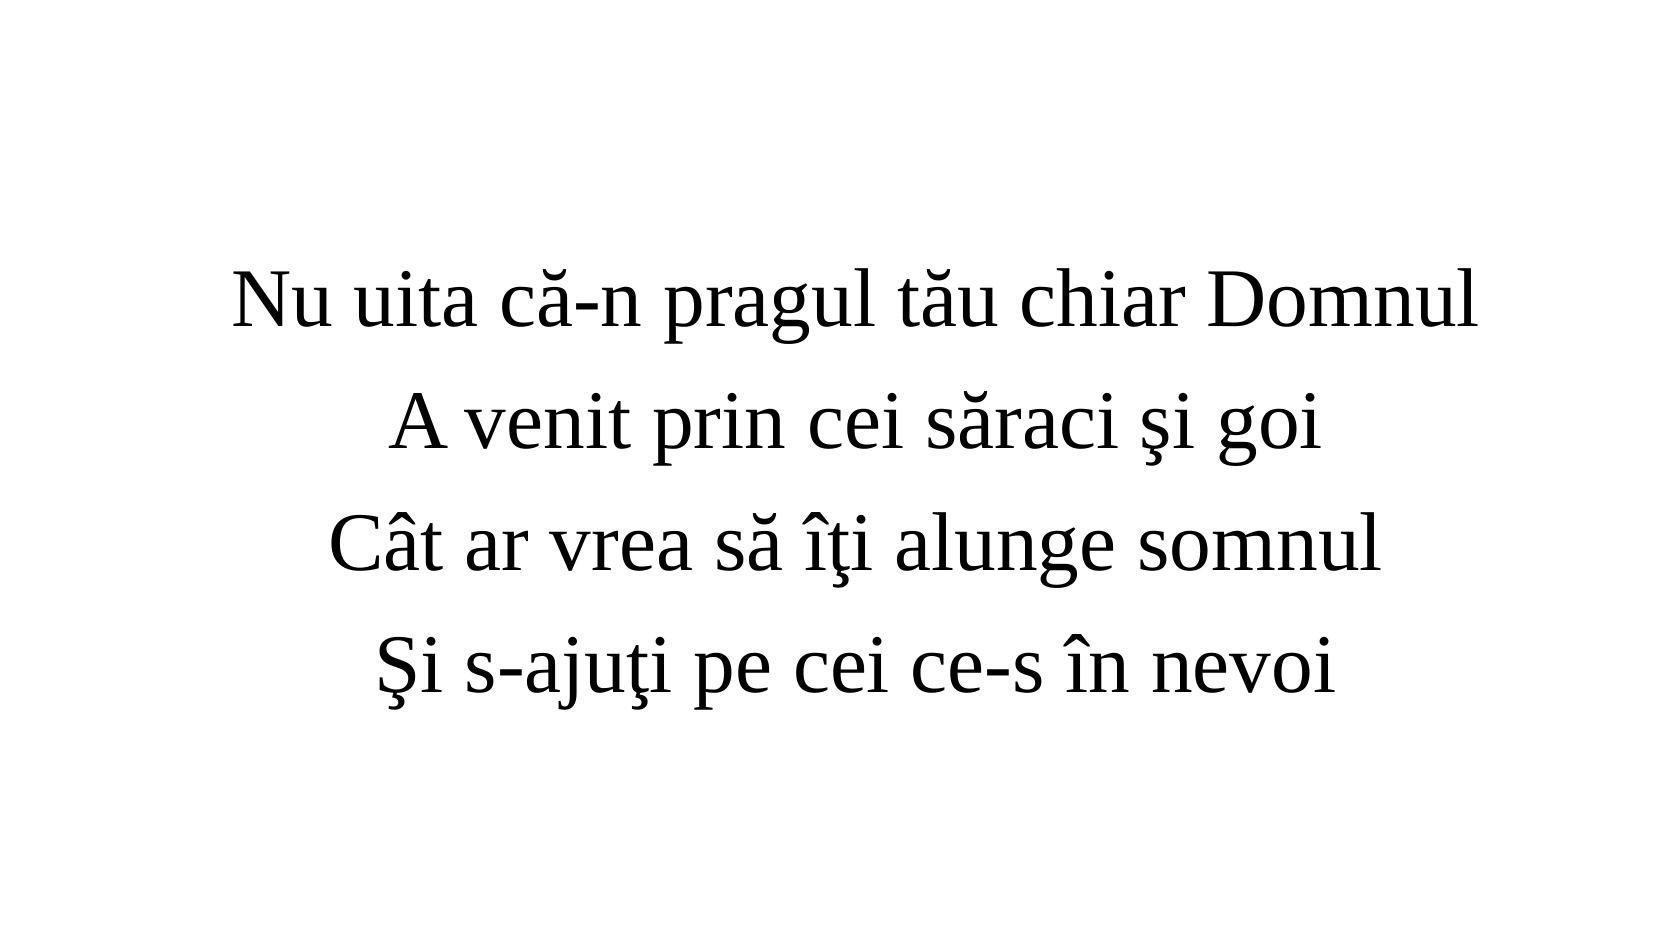

# Nu uita că-n pragul tău chiar Domnul
A venit prin cei săraci şi goi
Cât ar vrea să îţi alunge somnul
Şi s-ajuţi pe cei ce-s în nevoi